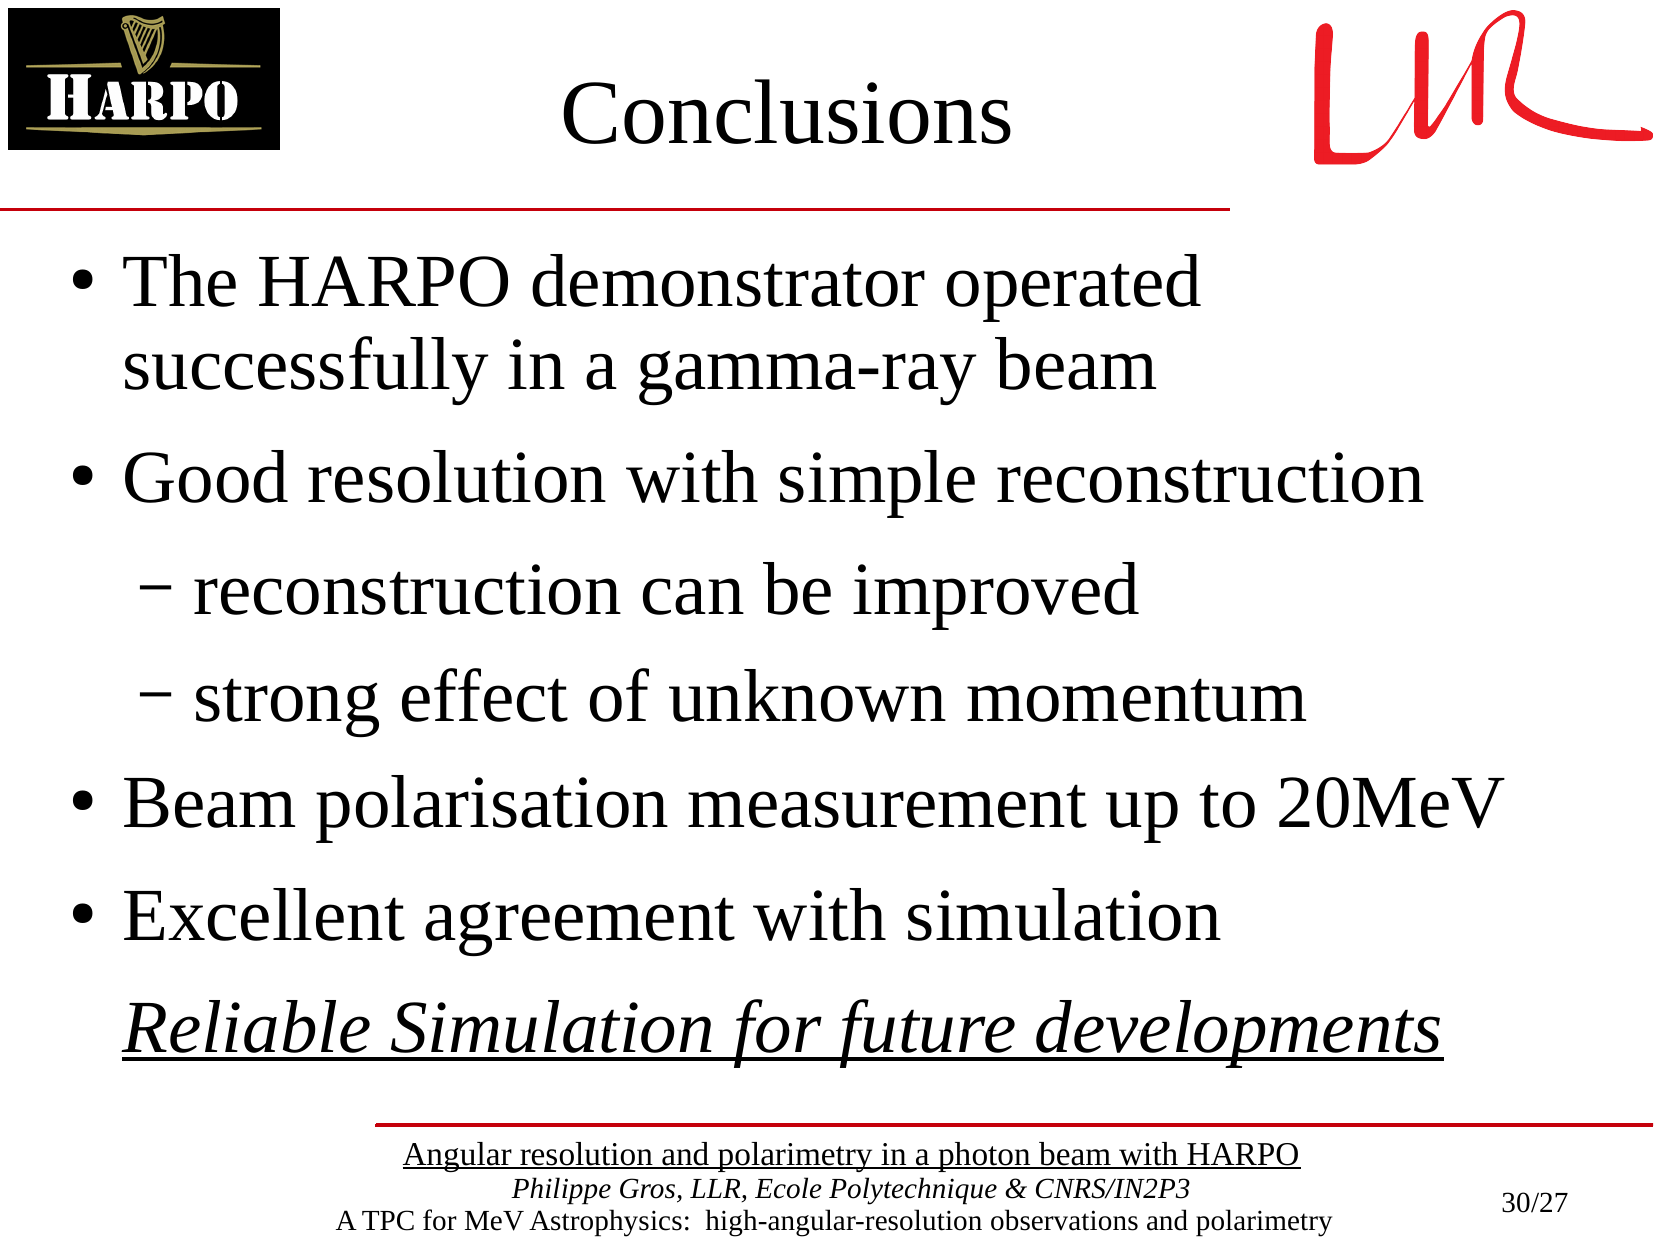

# Conclusions
The HARPO demonstrator operated successfully in a gamma-ray beam
Good resolution with simple reconstruction
reconstruction can be improved
strong effect of unknown momentum
Beam polarisation measurement up to 20MeV
Excellent agreement with simulation
Reliable Simulation for future developments
30